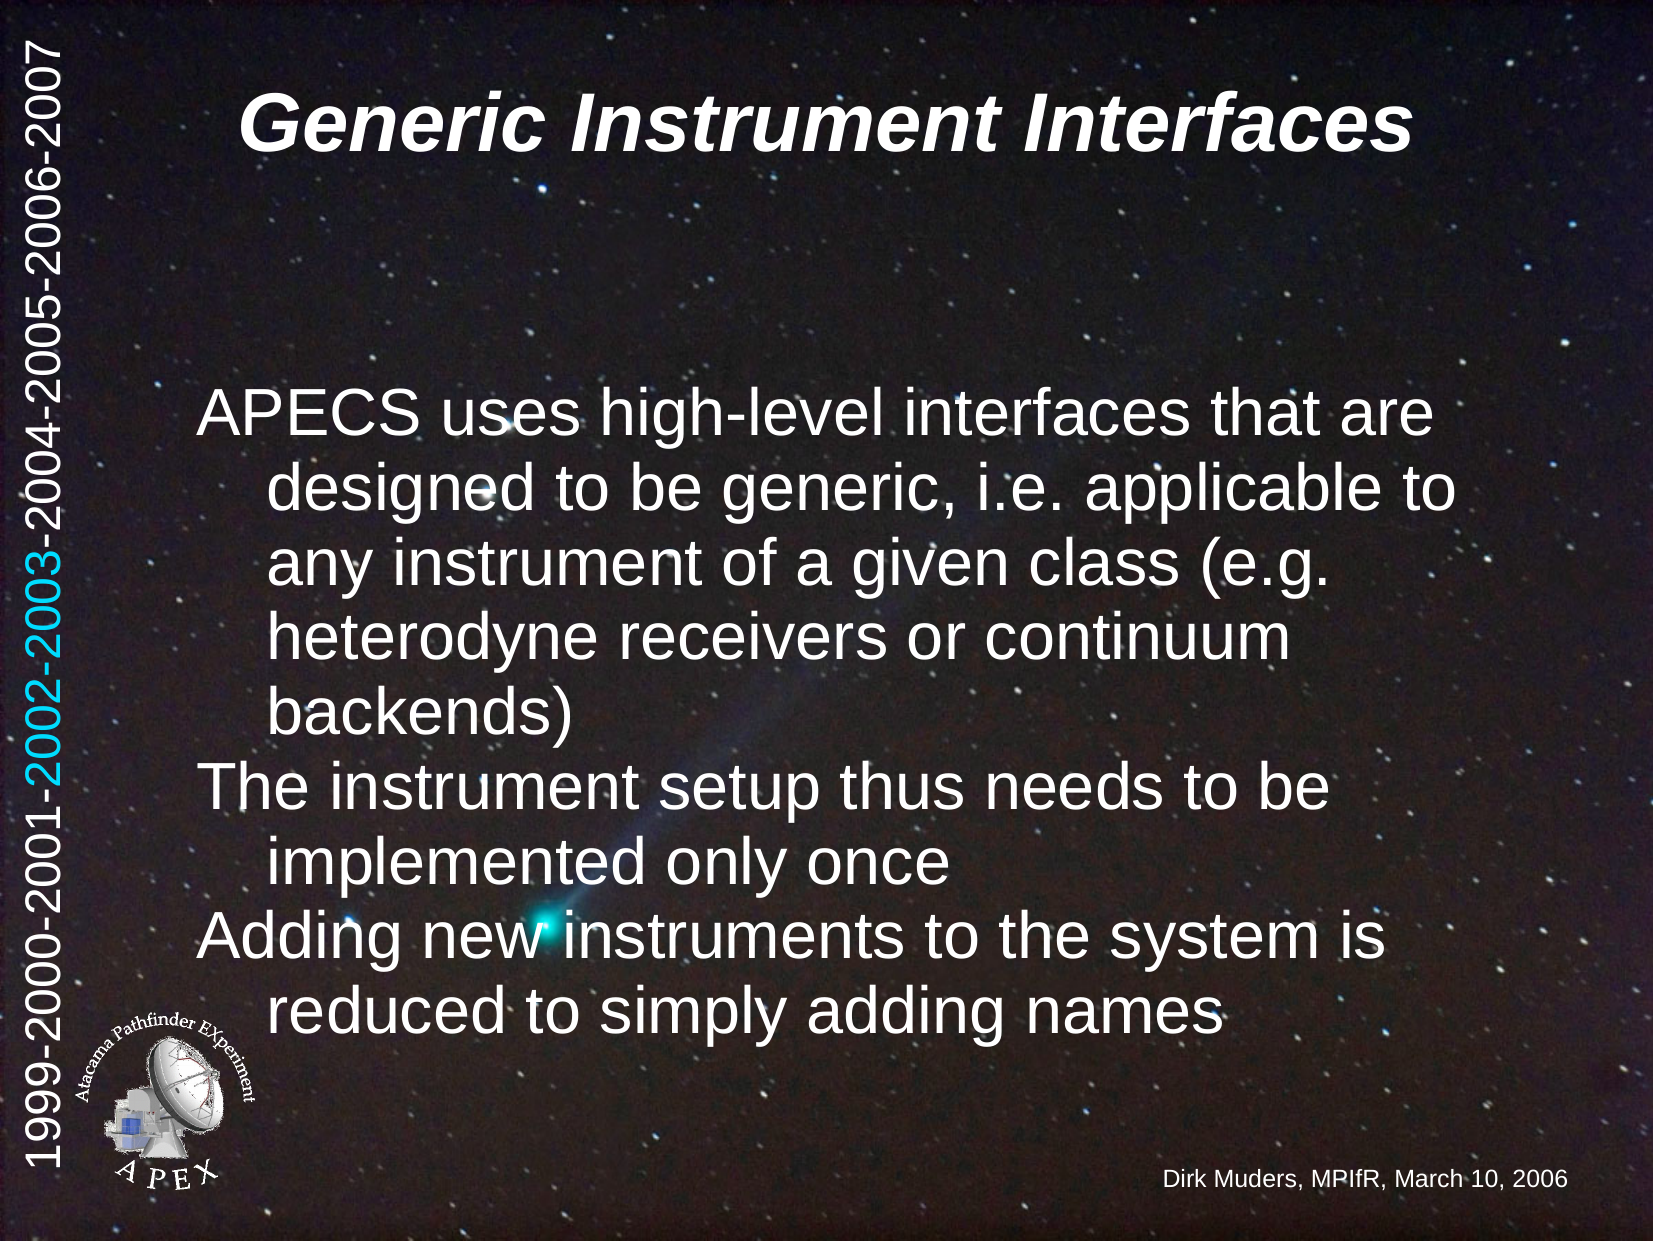

# Generic Instrument Interfaces
1999-2000-2001-2002-2003-2004-2005-2006-2007
APECS uses high-level interfaces that are designed to be generic, i.e. applicable to any instrument of a given class (e.g. heterodyne receivers or continuum backends)
The instrument setup thus needs to be implemented only once
Adding new instruments to the system is reduced to simply adding names